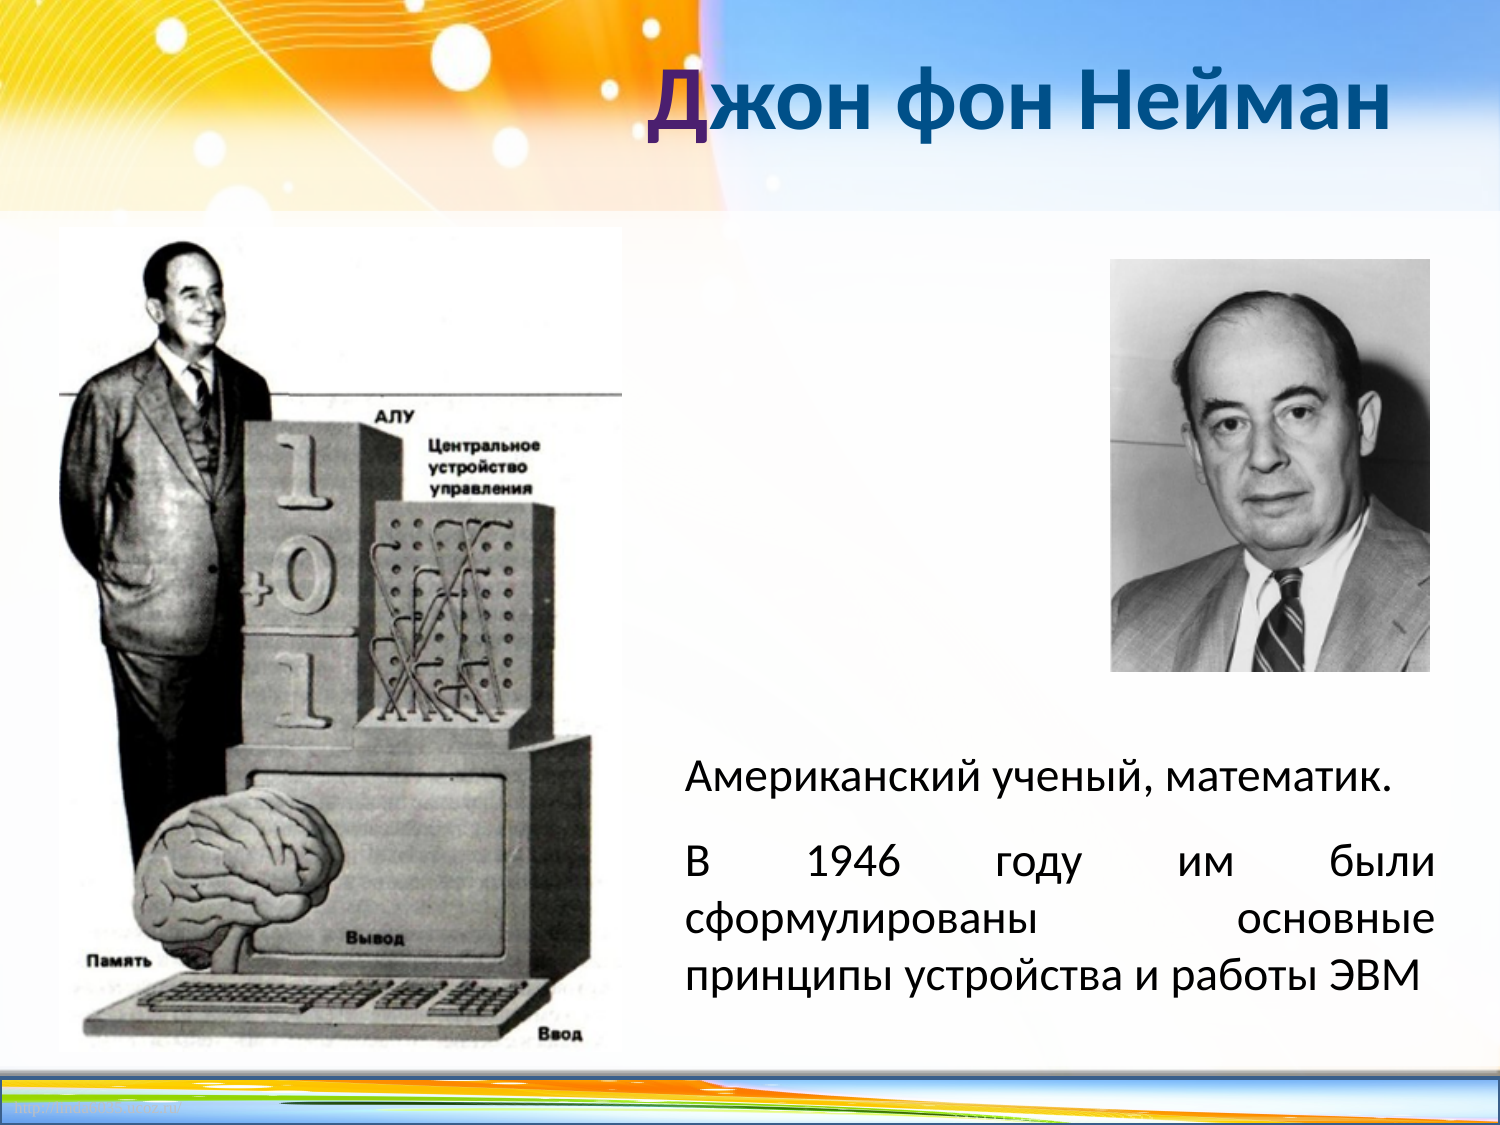

Джон фон Нейман
# Американский ученый, математик.
В 1946 году им были сформулированы основные принципы устройства и работы ЭВМ